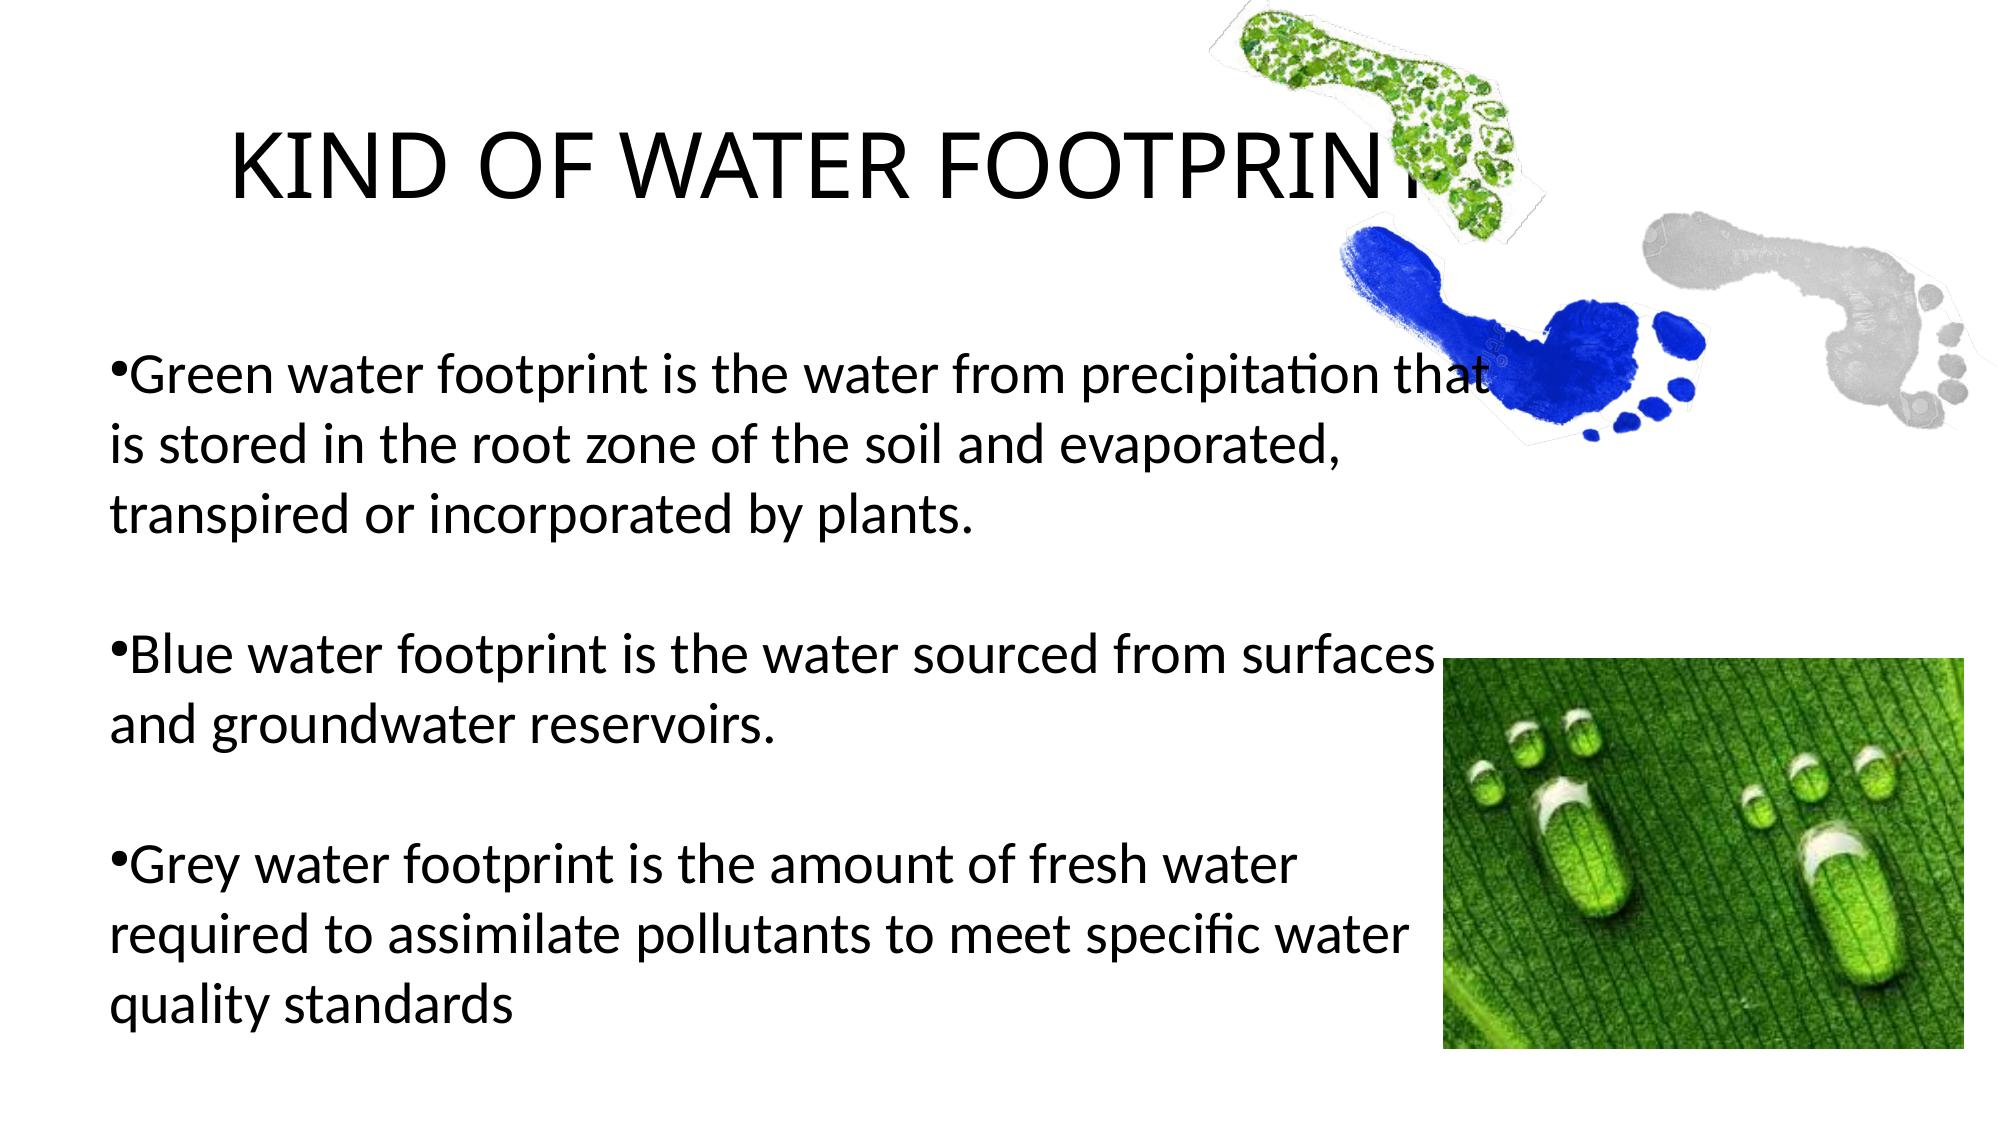

# KIND OF WATER FOOTPRINTS
Green water footprint is the water from precipitation that is stored in the root zone of the soil and evaporated, transpired or incorporated by plants.
Blue water footprint is the water sourced from surfaces and groundwater reservoirs.
Grey water footprint is the amount of fresh water required to assimilate pollutants to meet specific water quality standards